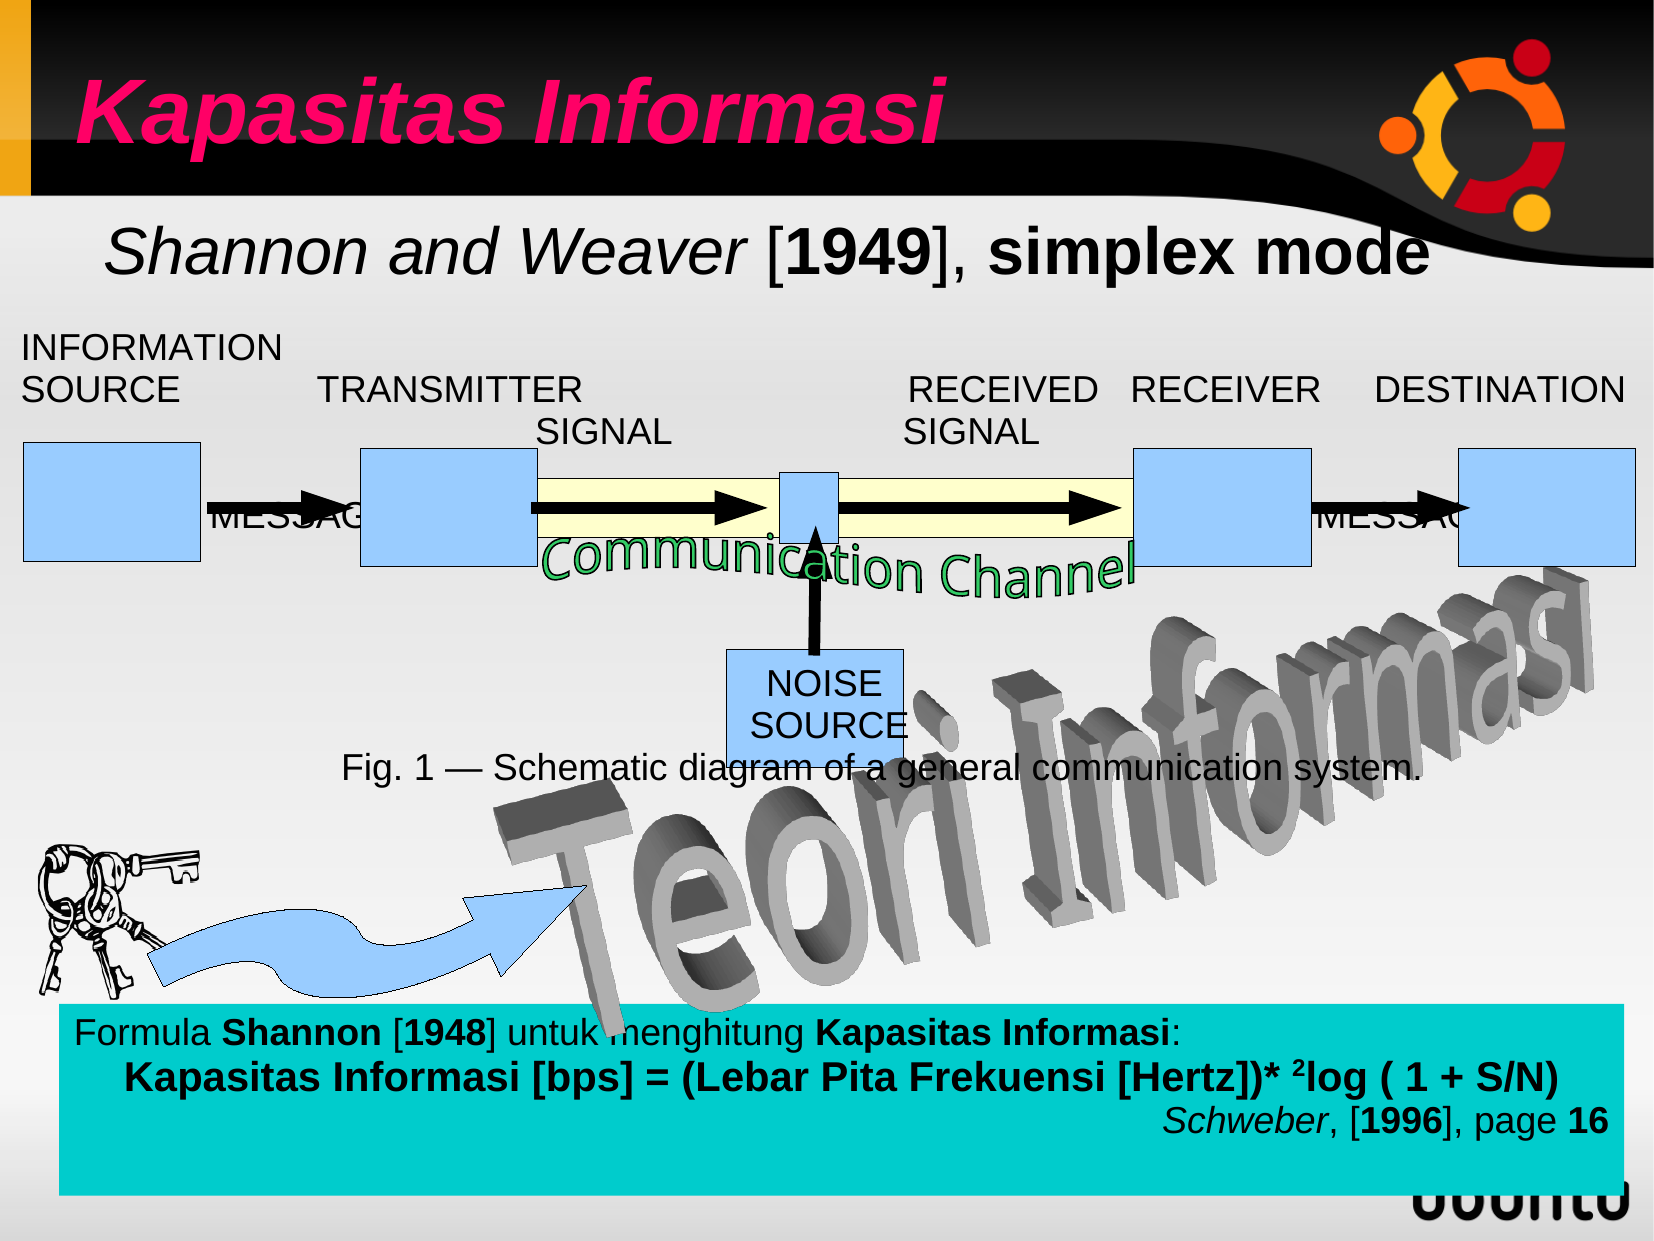

# Kapasitas Informasi
Shannon and Weaver [1949], simplex mode
INFORMATION
SOURCE TRANSMITTER RECEIVED RECEIVER DESTINATION
 SIGNAL SIGNAL
 MESSAGE MESSAGE
 NOISE
SOURCE
 Fig. 1 — Schematic diagram of a general communication system.
Communication Channel
Teori Informasi
Formula Shannon [1948] untuk menghitung Kapasitas Informasi:
Kapasitas Informasi [bps] = (Lebar Pita Frekuensi [Hertz])* 2log ( 1 + S/N)
Schweber, [1996], page 16